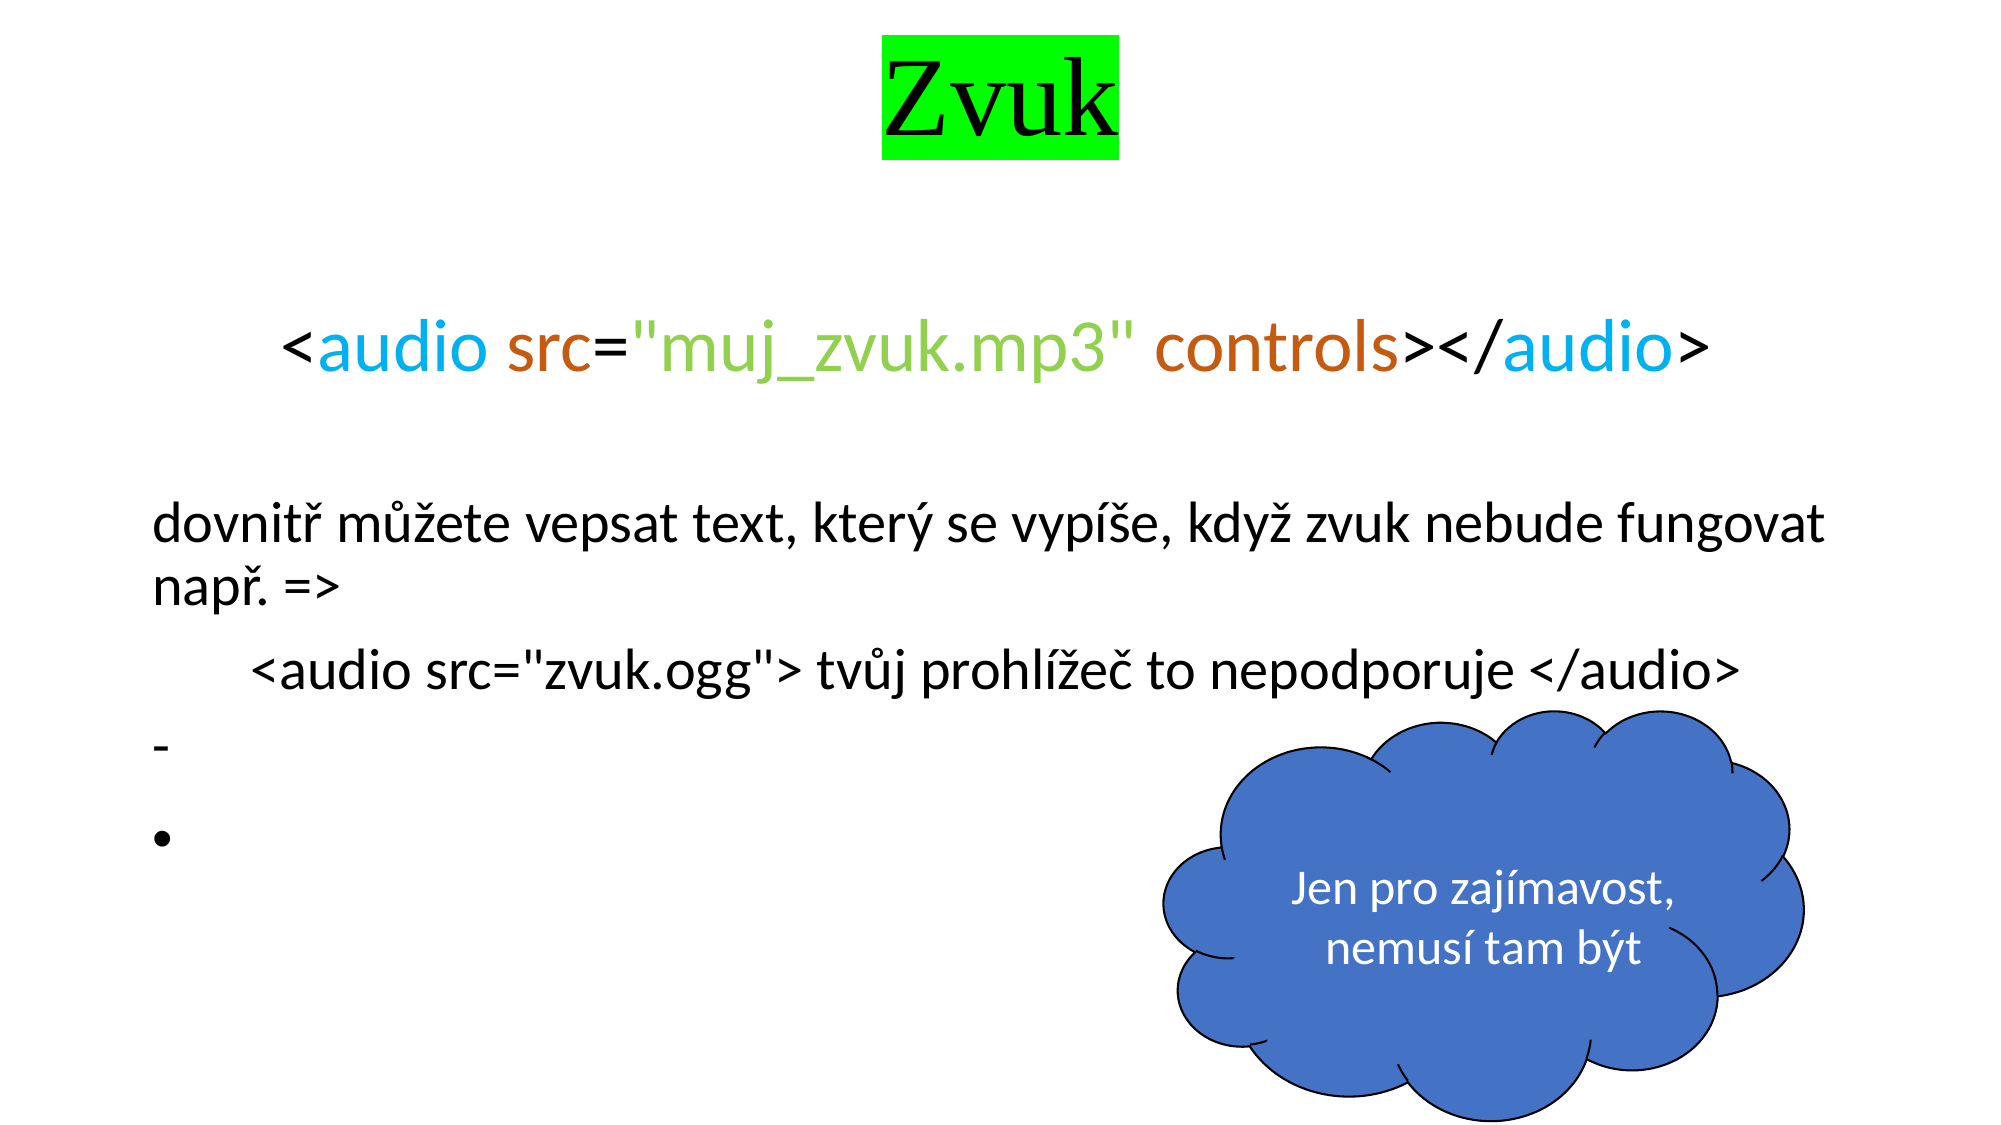

Zvuk
# <audio src="muj_zvuk.mp3" controls></audio>
dovnitř můžete vepsat text, který se vypíše, když zvuk nebude fungovat  např. =>
<audio src="zvuk.ogg"> tvůj prohlížeč to nepodporuje </audio>
Jen pro zajímavost, nemusí tam být